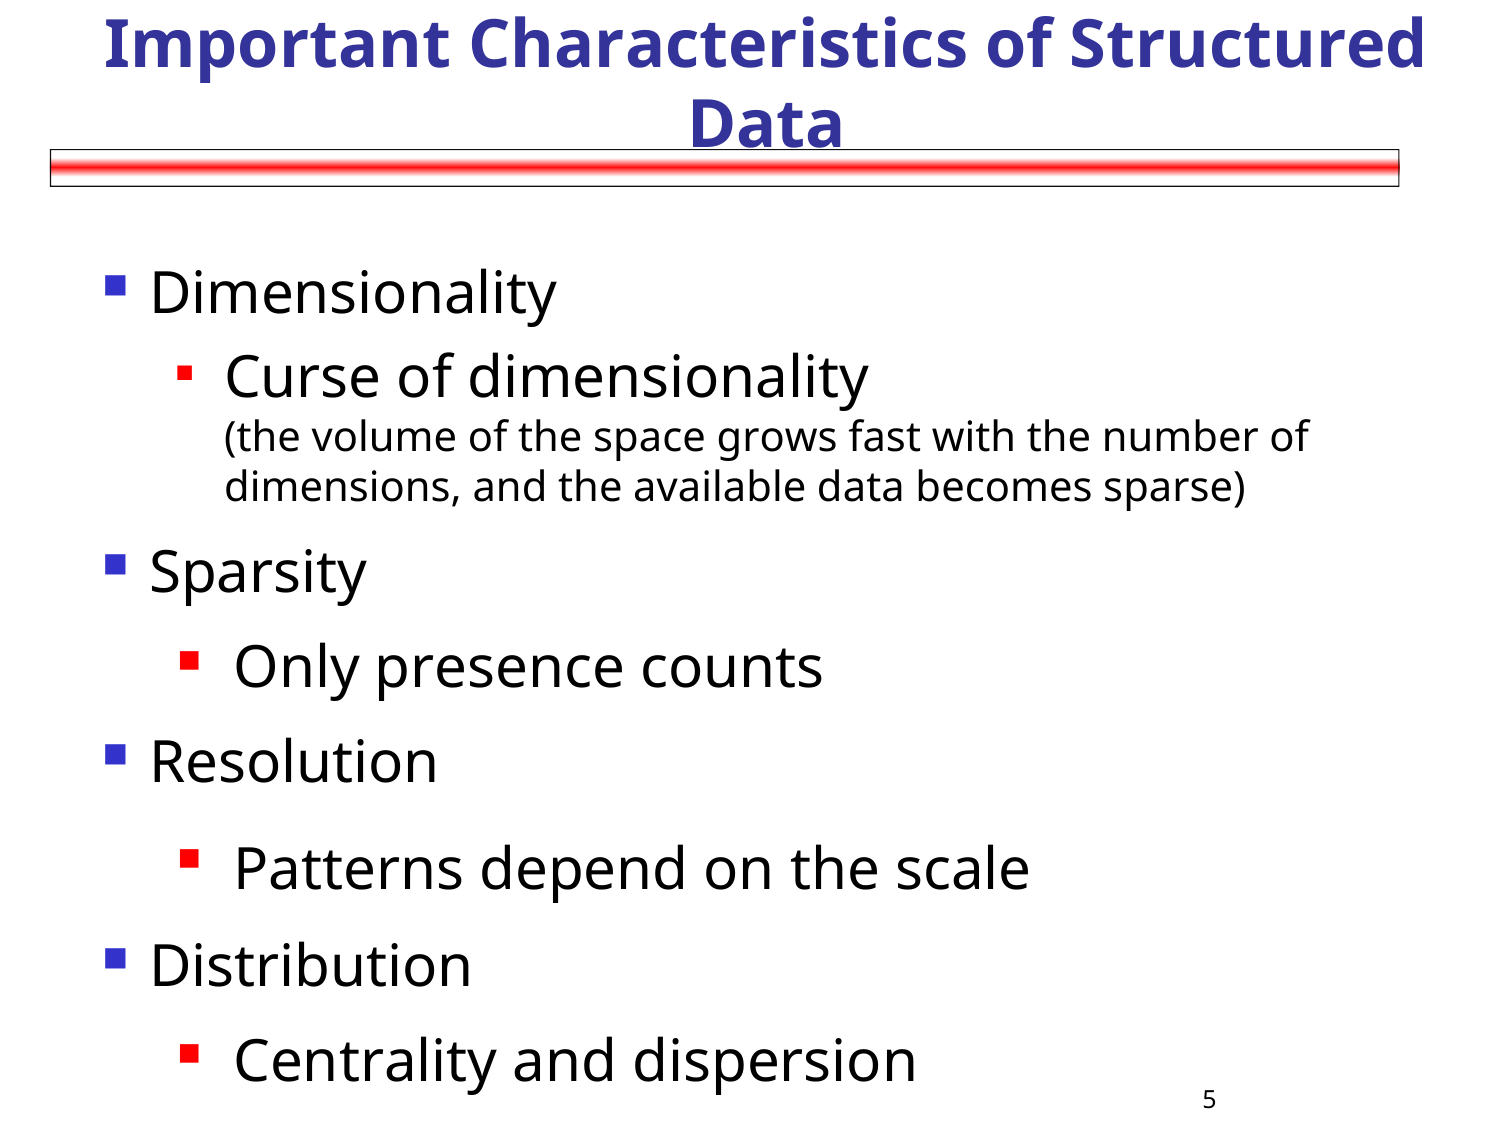

# Important Characteristics of Structured Data
Dimensionality
Curse of dimensionality
(the volume of the space grows fast with the number of dimensions, and the available data becomes sparse)
Sparsity
Only presence counts
Resolution
Patterns depend on the scale
Distribution
Centrality and dispersion